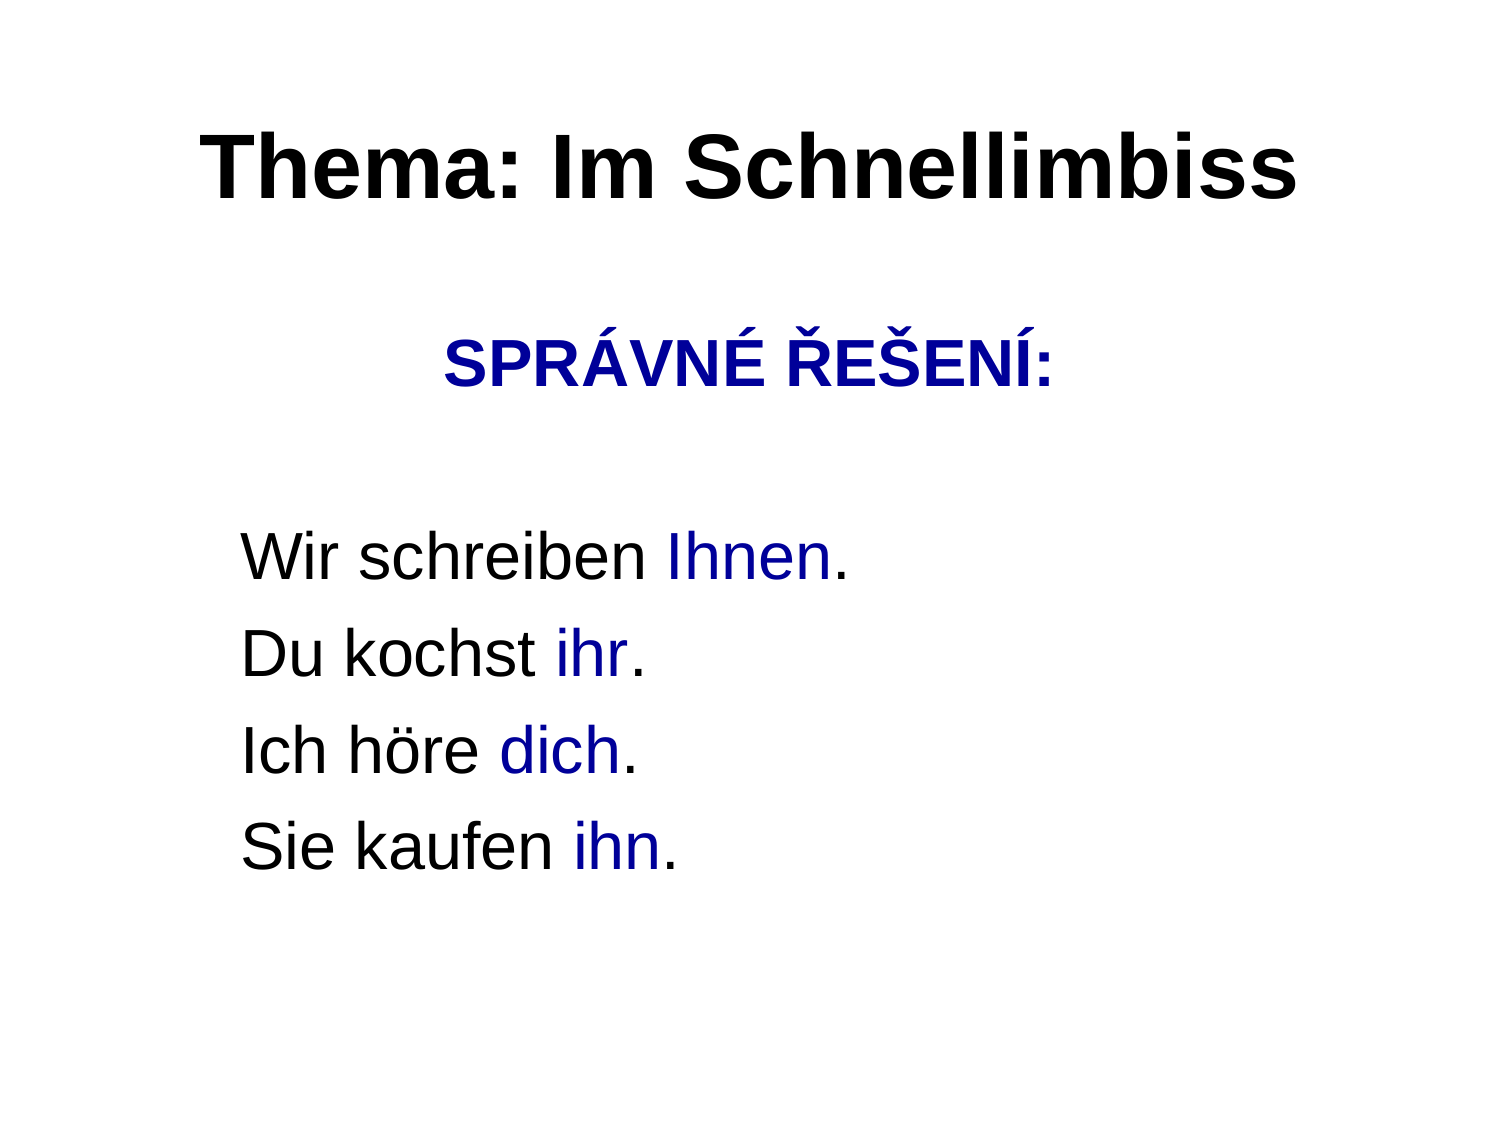

# Thema: Im Schnellimbiss
SPRÁVNÉ ŘEŠENÍ:
		Wir schreiben Ihnen.
		Du kochst ihr.
		Ich höre dich.
		Sie kaufen ihn.